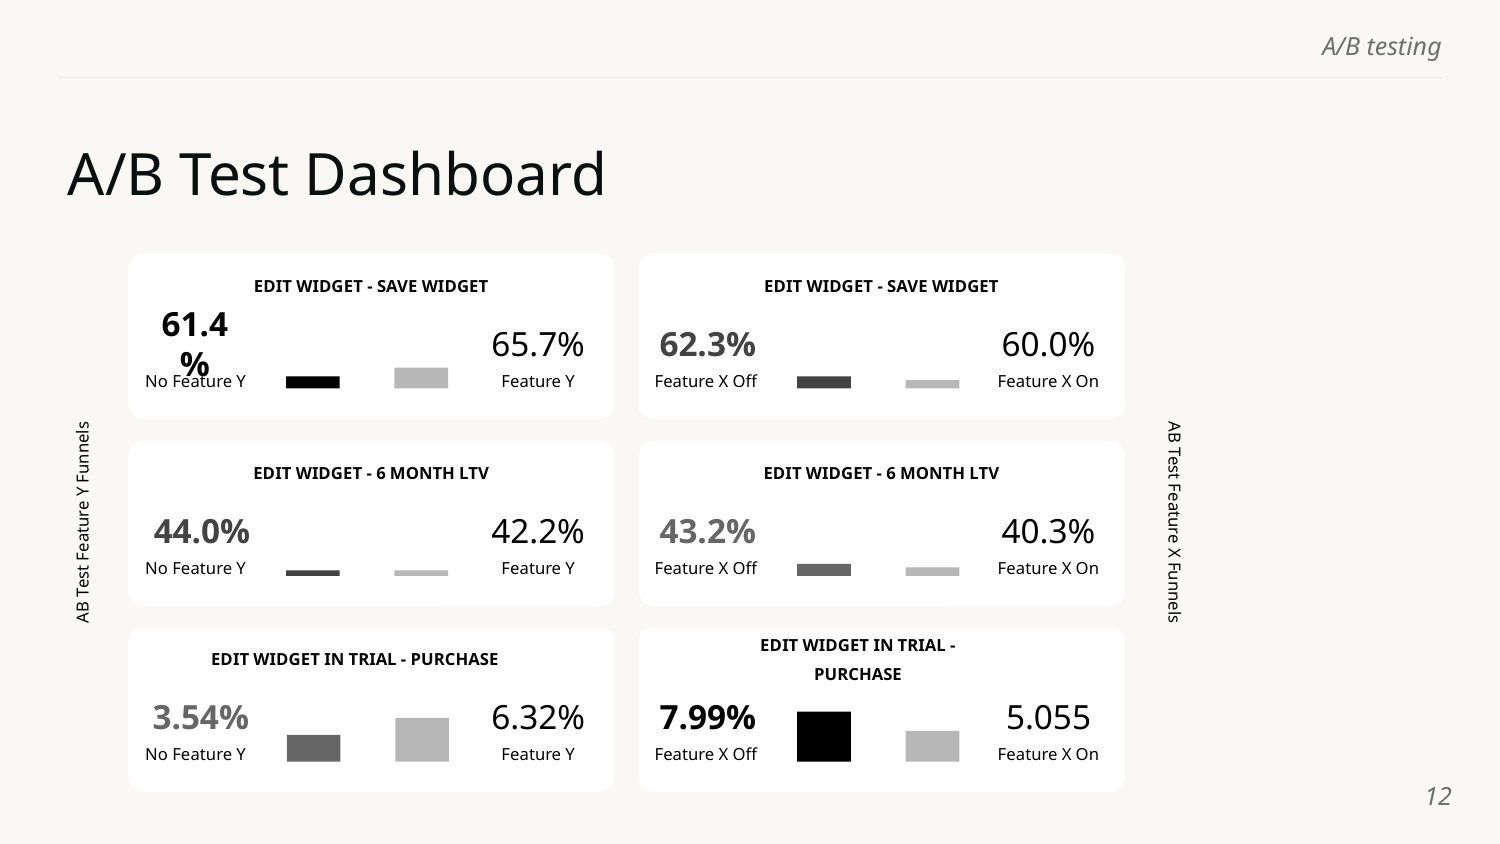

# A/B Test Dashboard
EDIT WIDGET - SAVE WIDGET
EDIT WIDGET - SAVE WIDGET
61.4%
62.3%
65.7%
60.0%
No Feature Y
Feature X Off
Feature Y
Feature X On
EDIT WIDGET - 6 MONTH LTV
EDIT WIDGET - 6 MONTH LTV
AB Test Feature Y Funnels
AB Test Feature X Funnels
44.0%
43.2%
42.2%
40.3%
No Feature Y
Feature X Off
Feature Y
Feature X On
EDIT WIDGET IN TRIAL - PURCHASE
EDIT WIDGET IN TRIAL - PURCHASE
3.54%
7.99%
6.32%
5.055
No Feature Y
Feature X Off
Feature Y
Feature X On